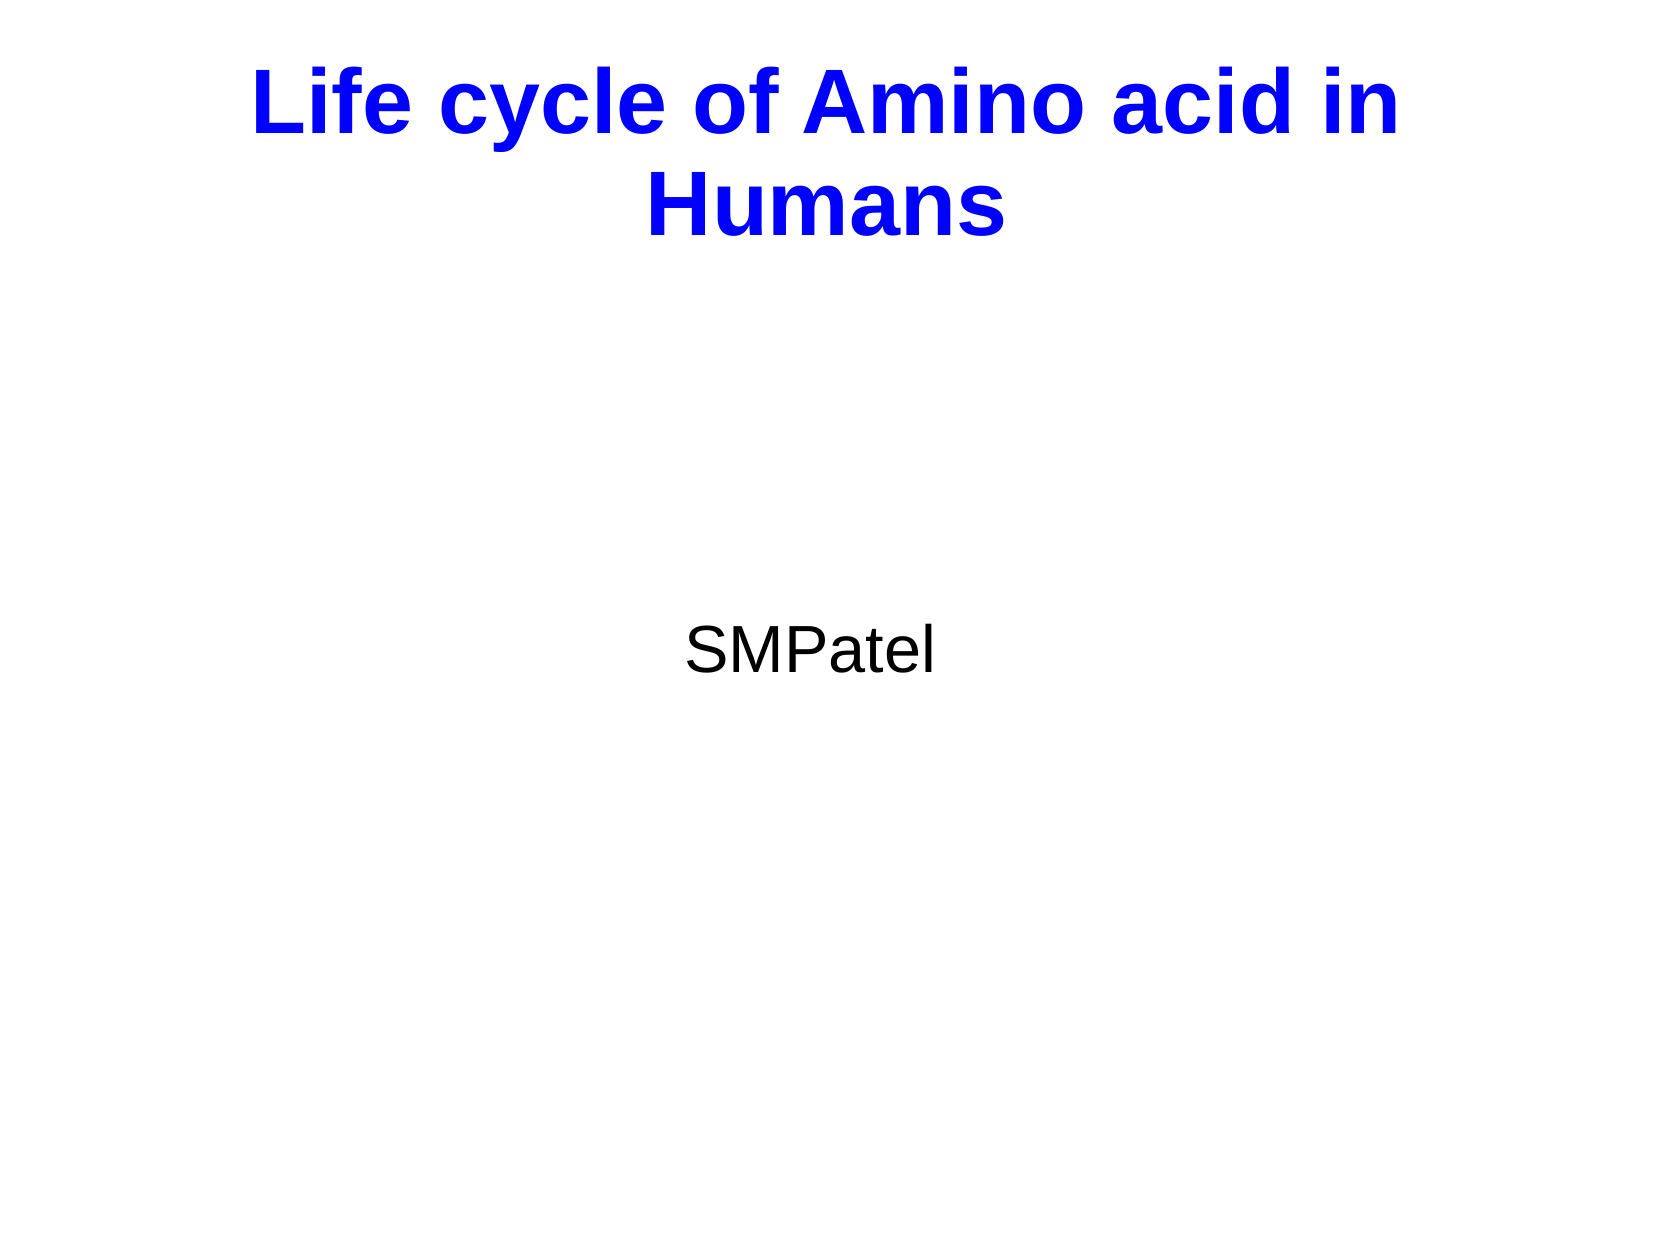

# Life cycle of Amino acid in Humans
SMPatel